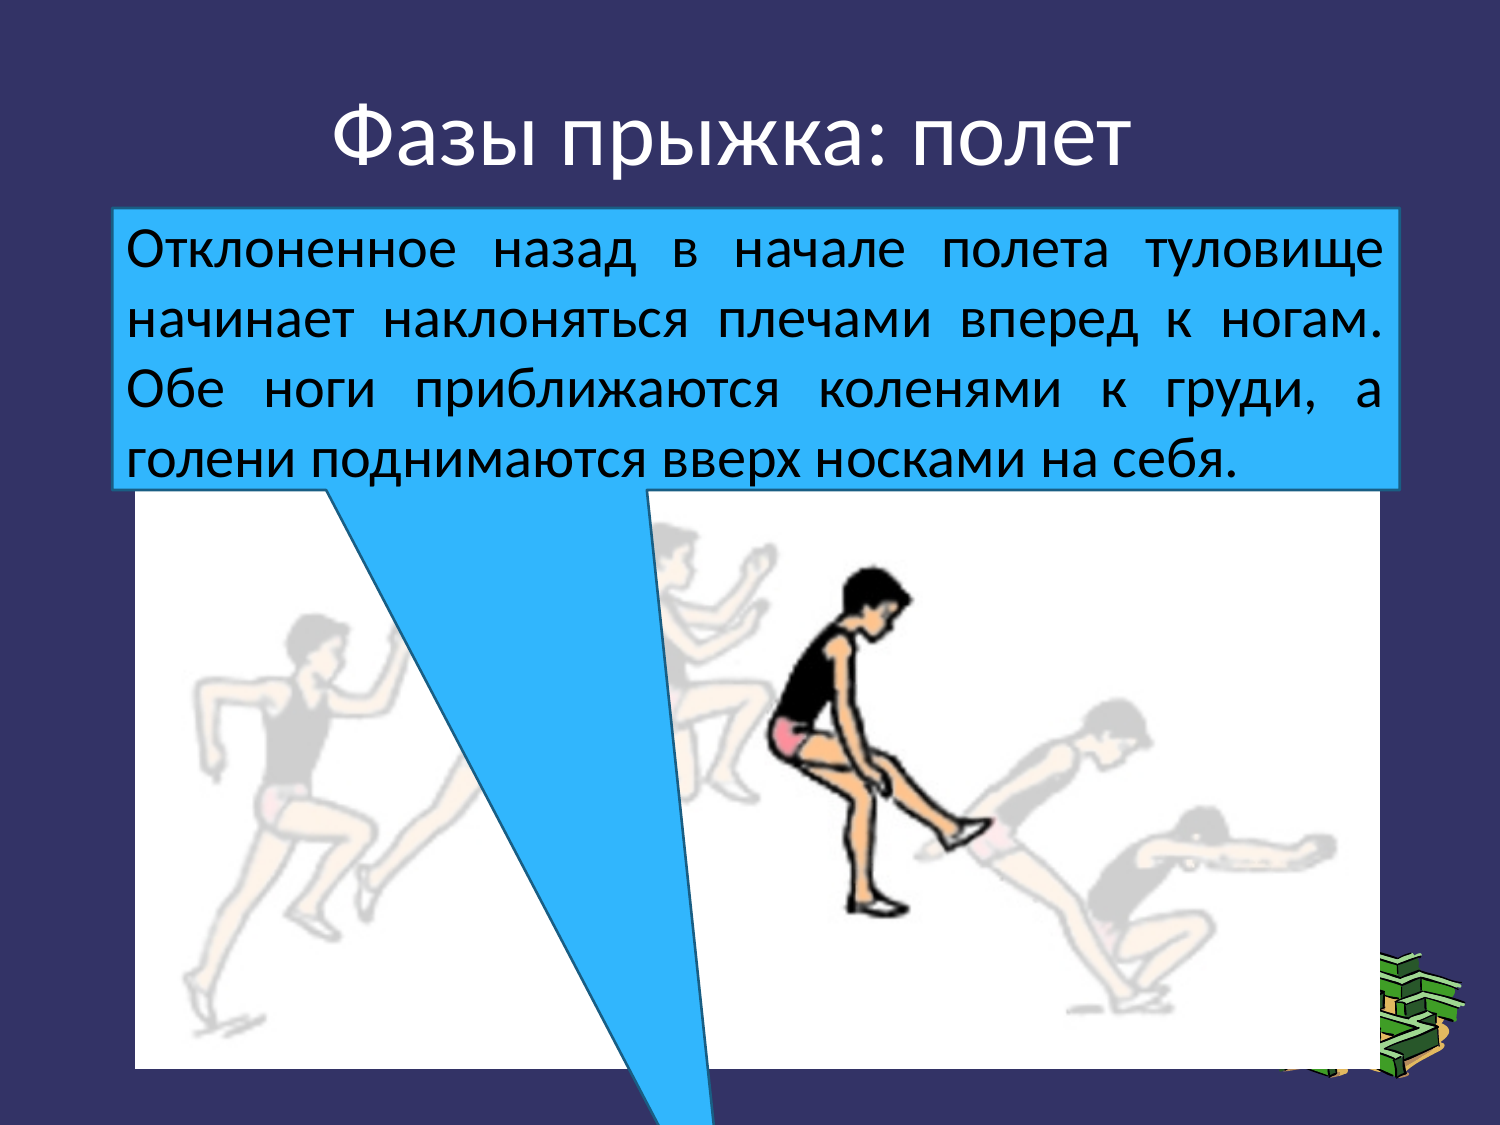

Фазы прыжка: полет
Отклоненное назад в начале полета туловище начинает наклоняться плечами вперед к ногам. Обе ноги приближаются коленями к груди, а голени поднимаются вверх носками на себя.